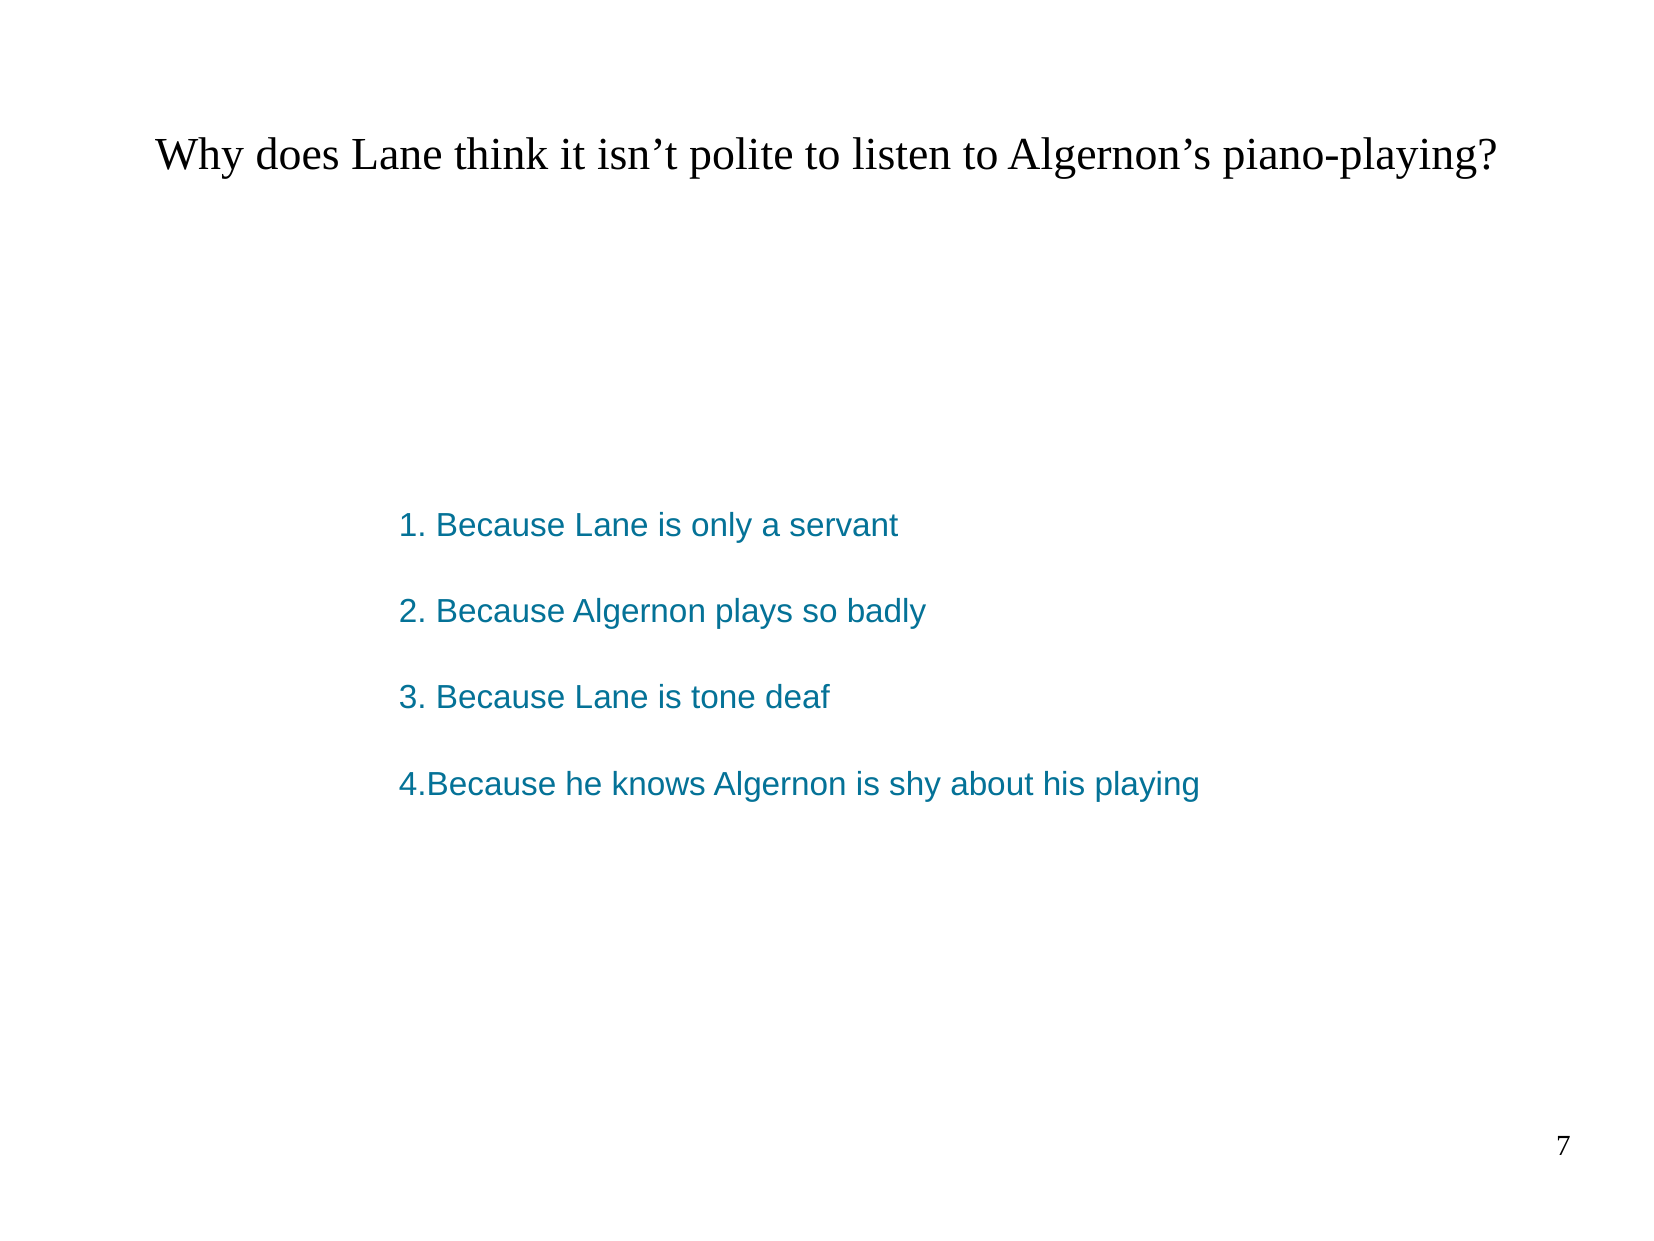

# Why does Lane think it isn’t polite to listen to Algernon’s piano-playing?
 Why does Lane think it isn’t polite
 to listen to Algernon’s piano-playing?
1. Because Lane is only a servant
2. Because Algernon plays so badly
3. Because Lane is tone deaf
4.Because he knows Algernon is shy about his playing
7